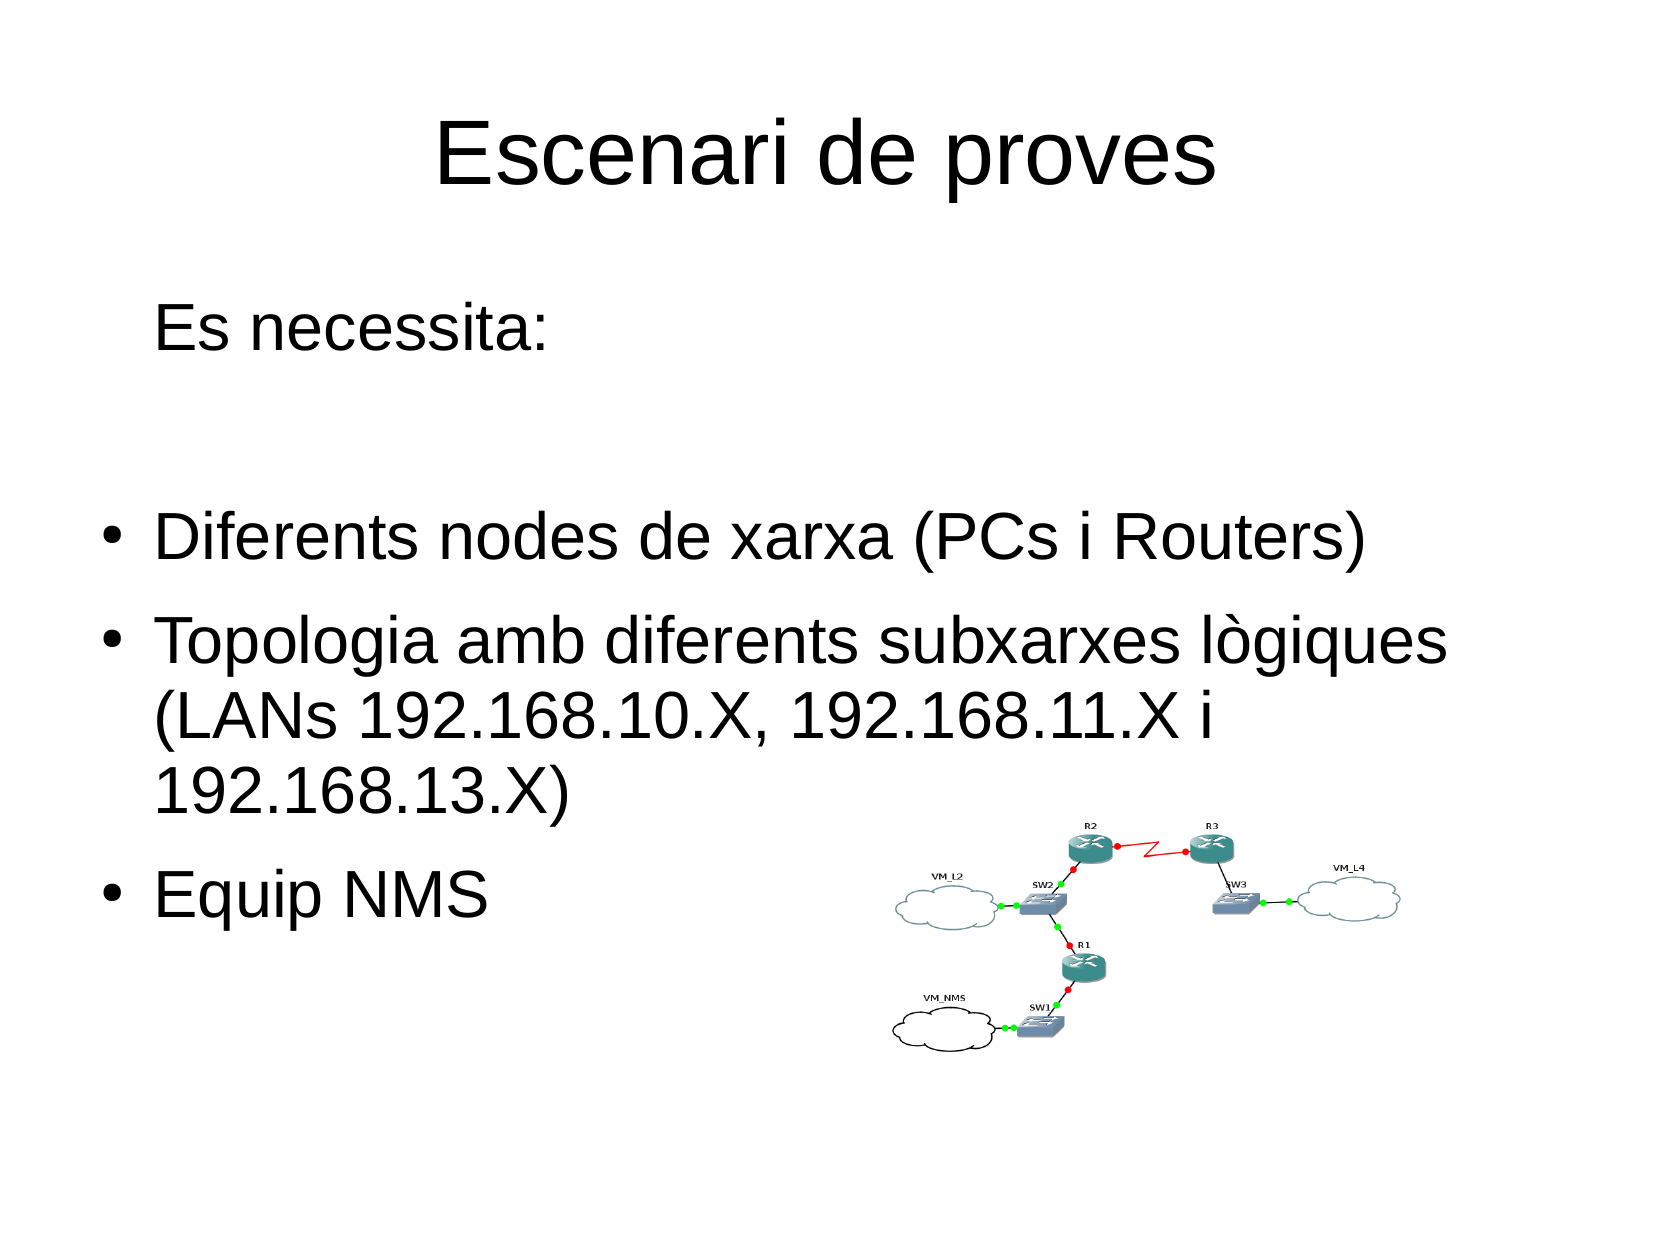

# Escenari de proves
Es necessita:
Diferents nodes de xarxa (PCs i Routers)
Topologia amb diferents subxarxes lògiques (LANs 192.168.10.X, 192.168.11.X i 192.168.13.X)
Equip NMS